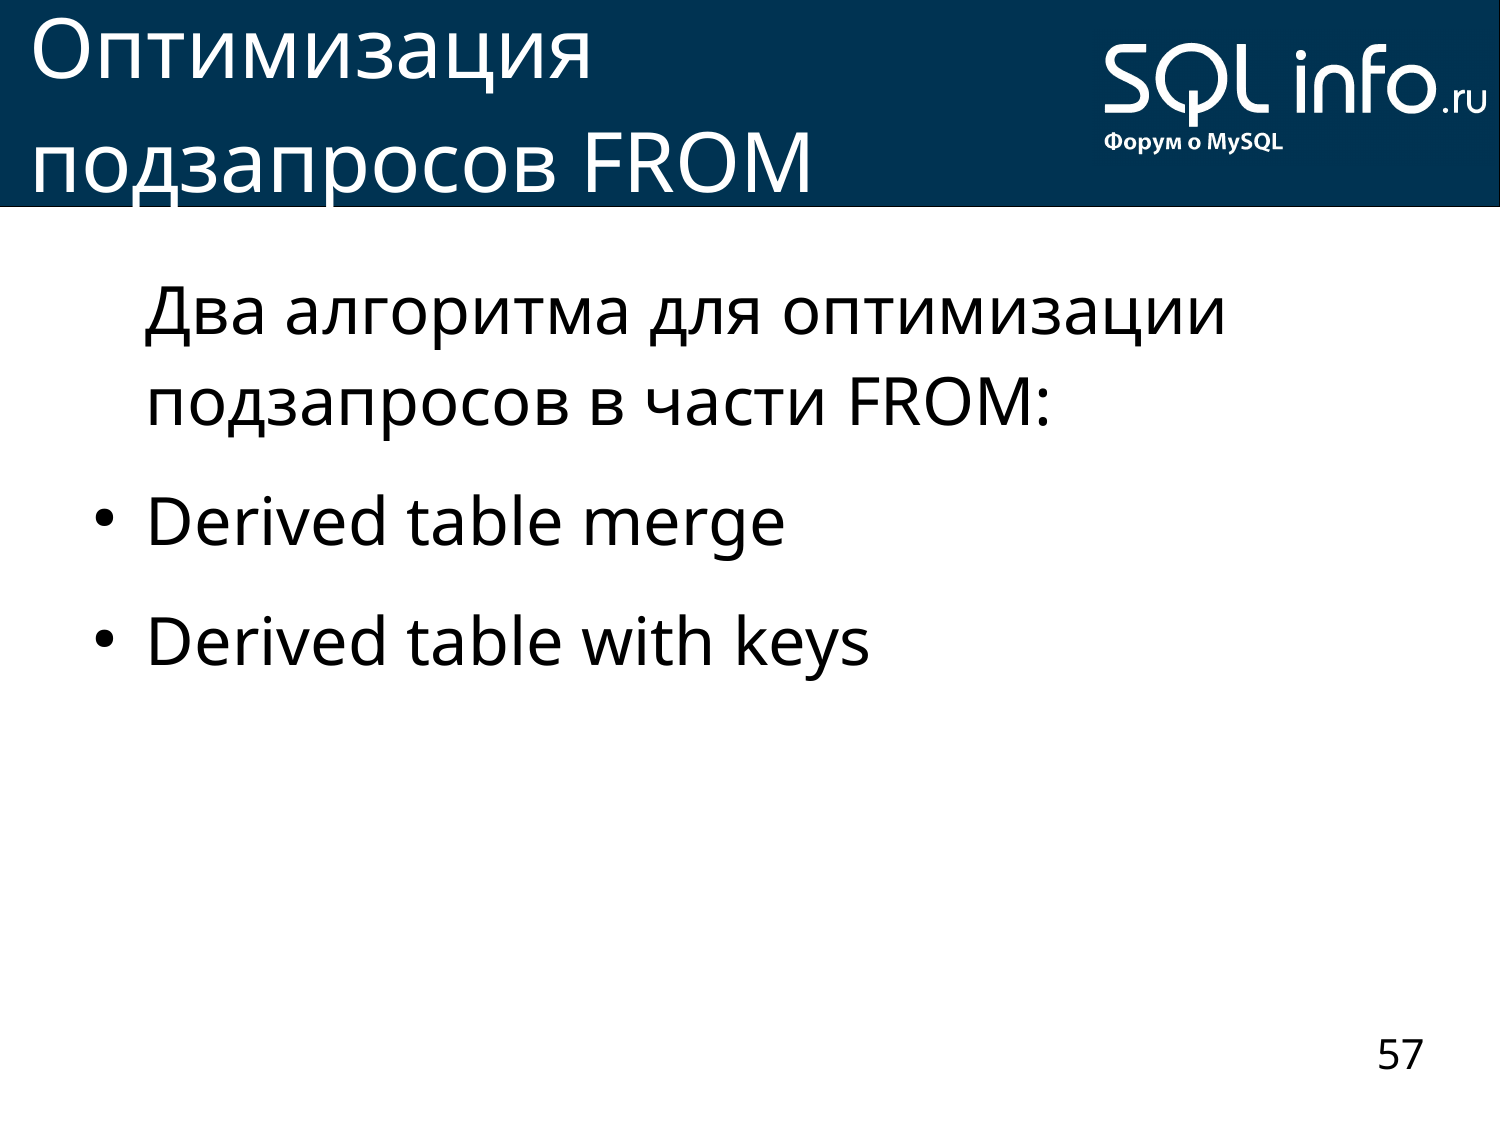

# Оптимизация подзапросов FROM
Два алгоритма для оптимизации подзапросов в части FROM:
Derived table merge
Derived table with keys
57